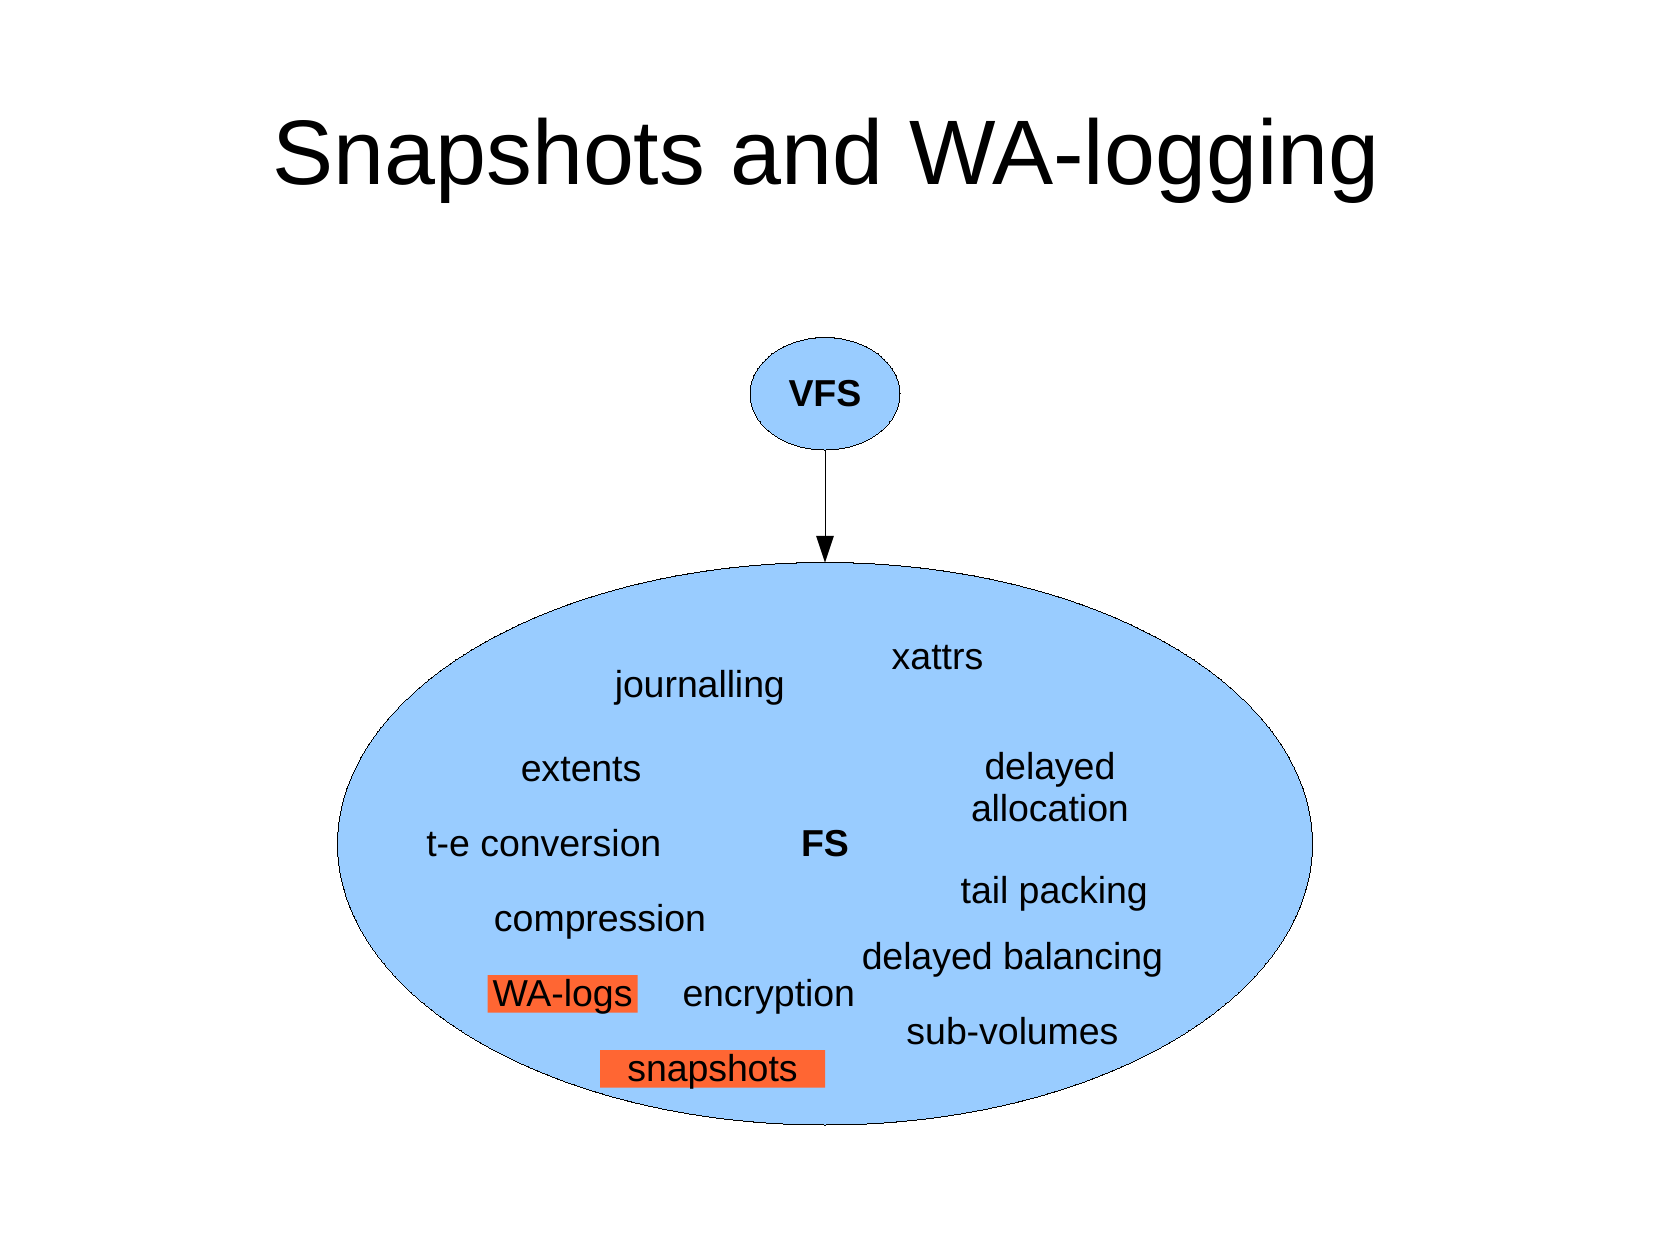

# Snapshots and WA-logging
VFS
FS
xattrs
journalling
extents
delayed
allocation
t-e conversion
tail packing
compression
delayed balancing
WA-logs
encryption
sub-volumes
snapshots